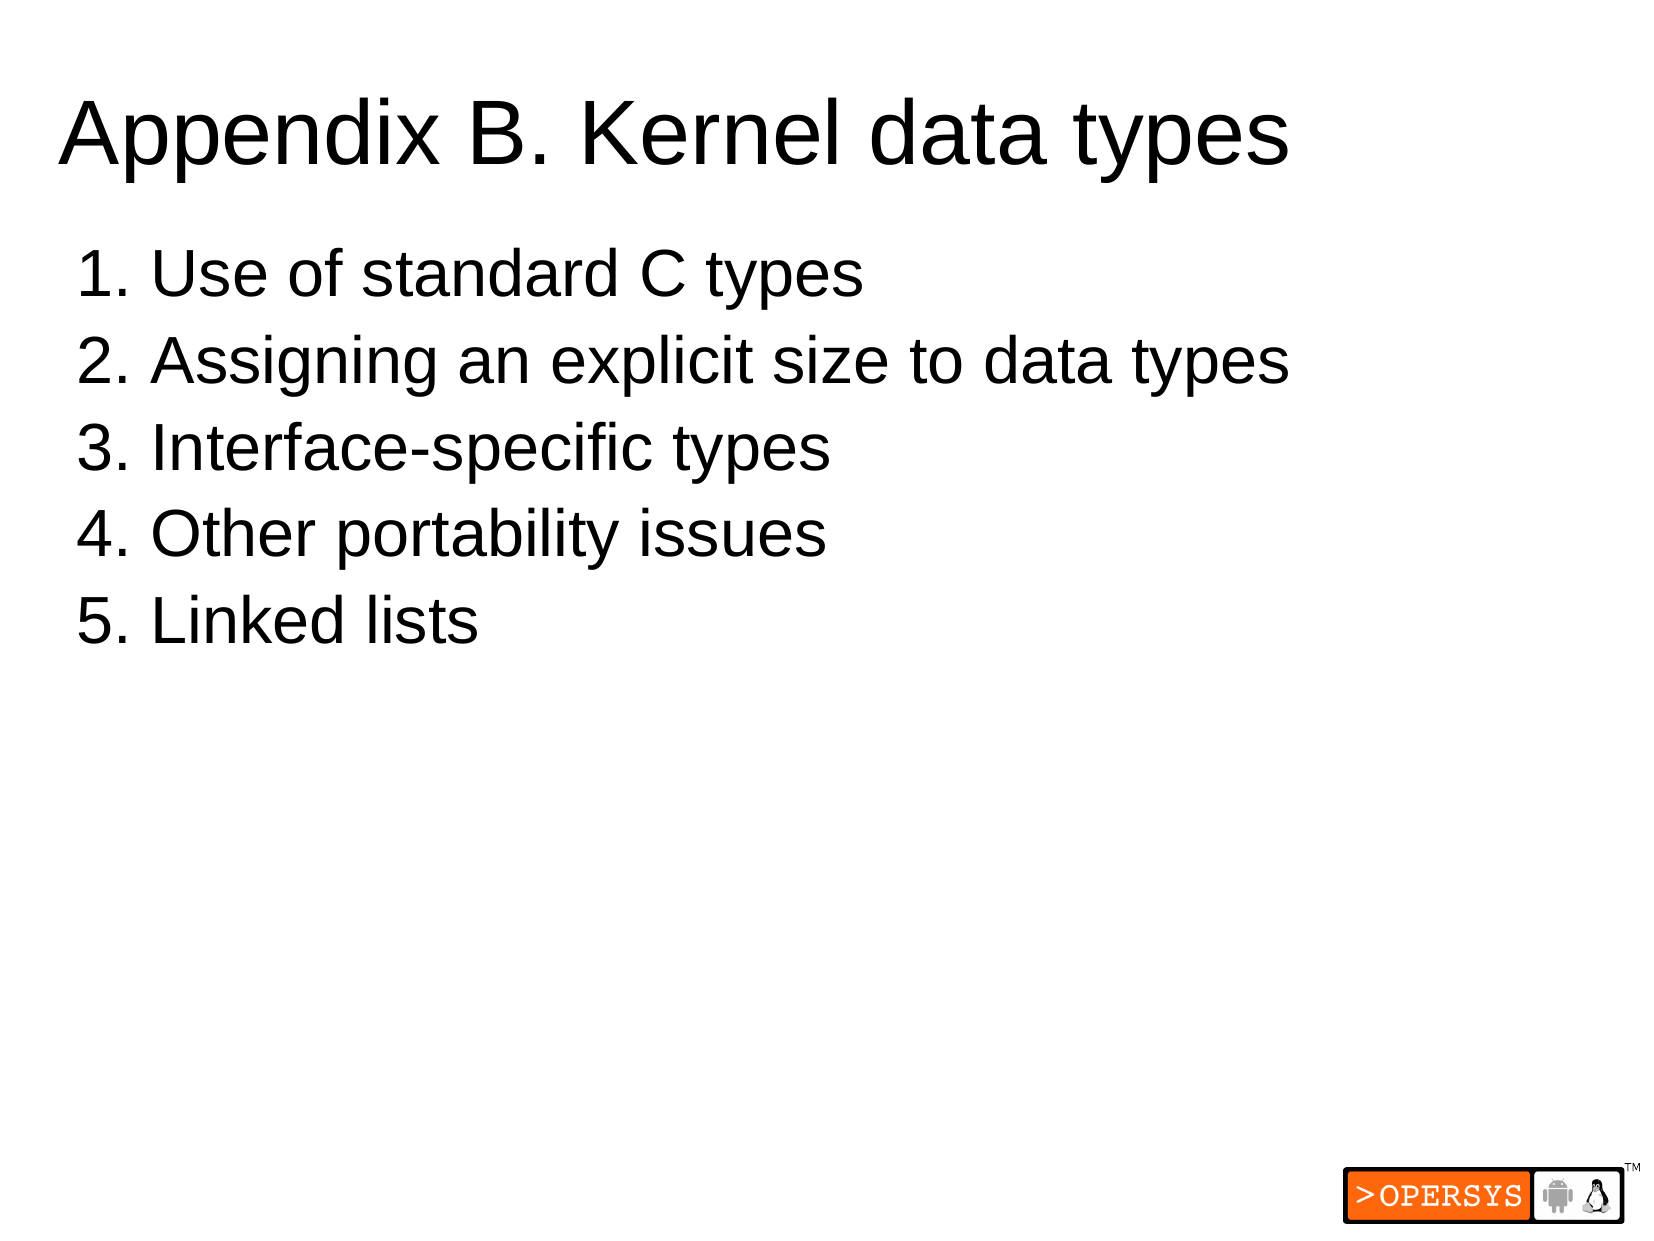

# Appendix B. Kernel data types
 Use of standard C types
 Assigning an explicit size to data types
 Interface-specific types
 Other portability issues
 Linked lists